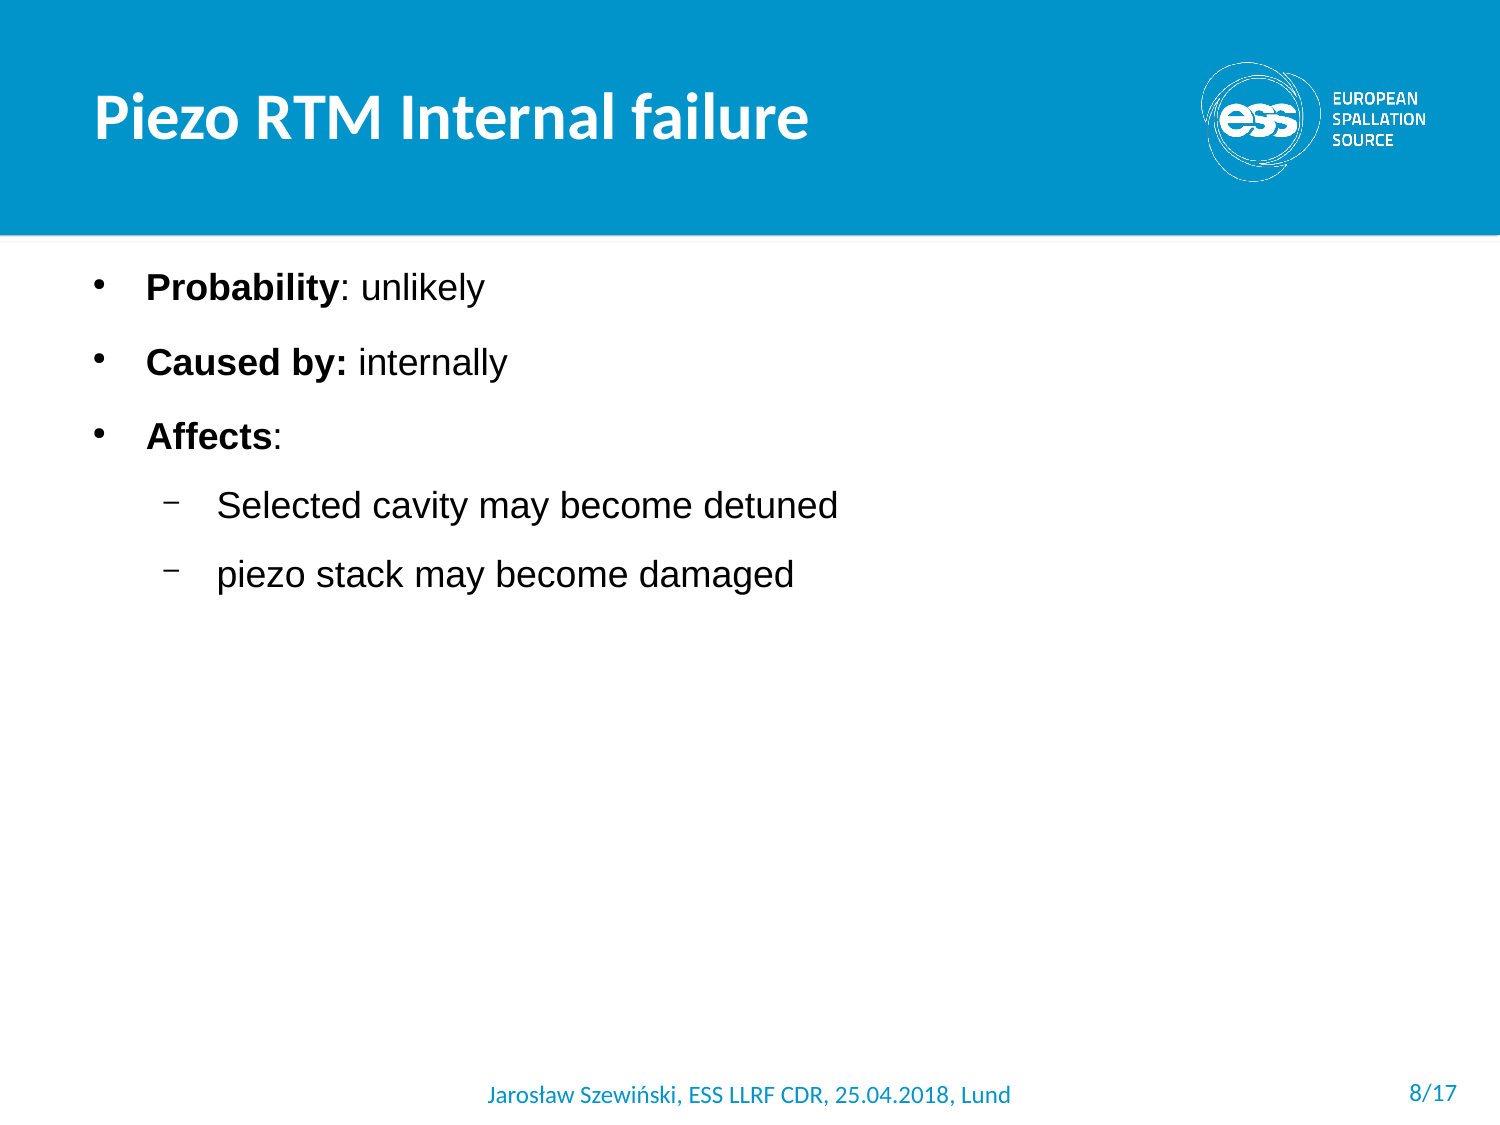

Piezo RTM Internal failure
# Probability: unlikely
Caused by: internally
Affects:
Selected cavity may become detuned
piezo stack may become damaged
Jarosław Szewiński, ESS LLRF CDR, 25.04.2018, Lund